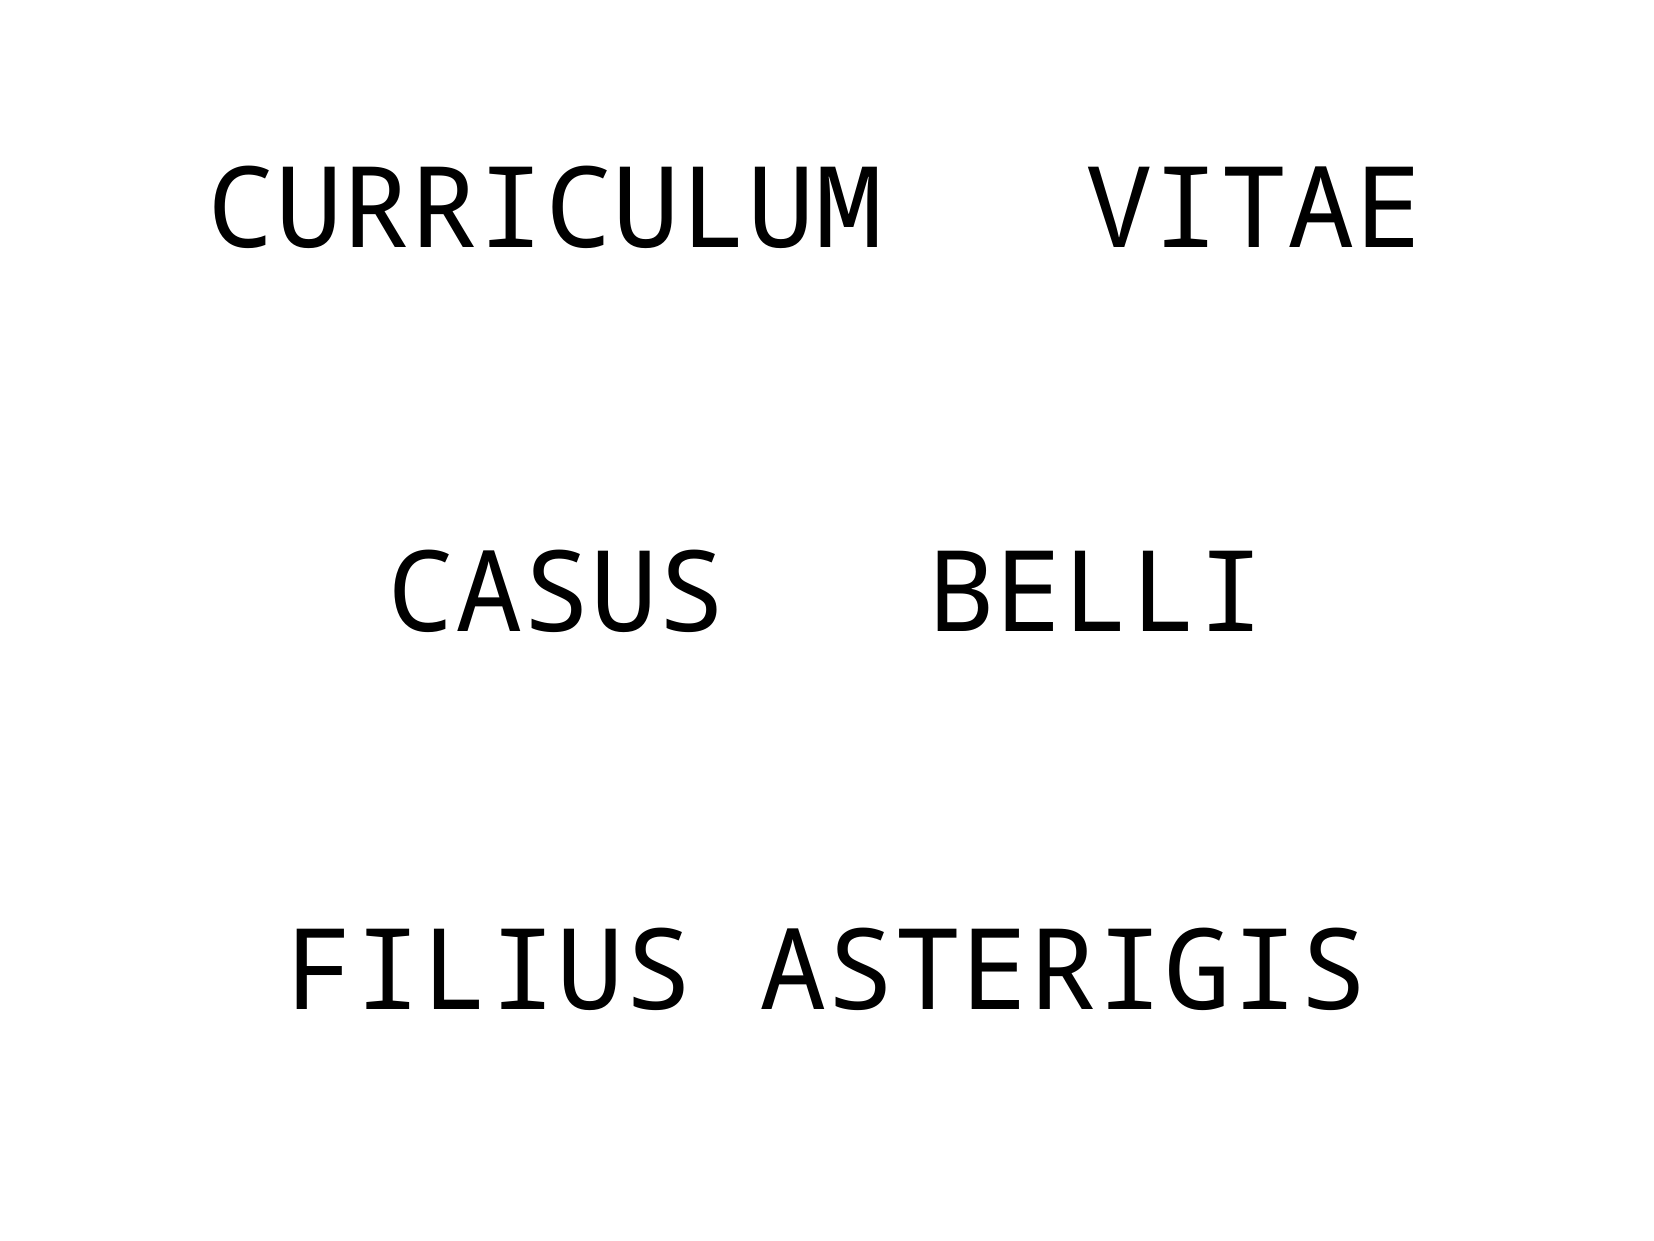

CURRICULUM VITAE
# CASUS BELLI
FILIUS ASTERIGIS